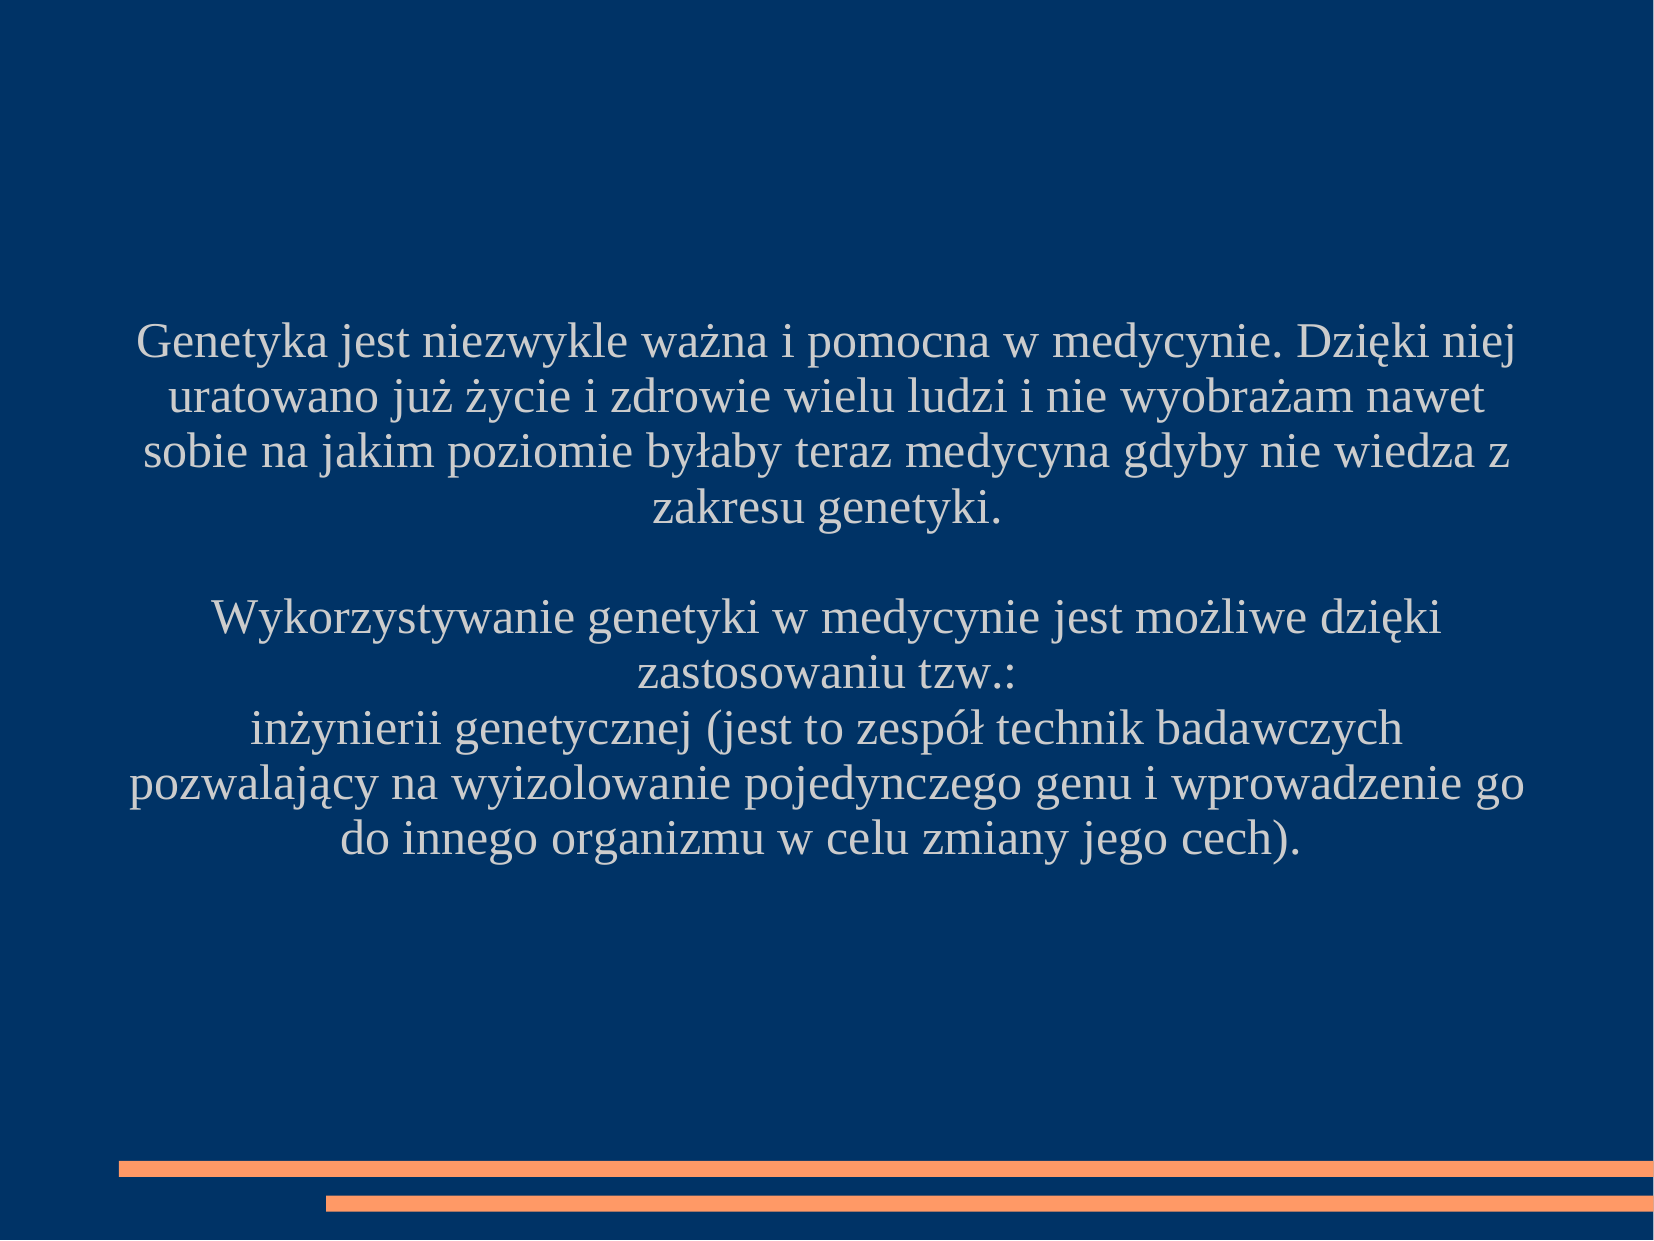

# Genetyka jest niezwykle ważna i pomocna w medycynie. Dzięki niej uratowano już życie i zdrowie wielu ludzi i nie wyobrażam nawet sobie na jakim poziomie byłaby teraz medycyna gdyby nie wiedza z zakresu genetyki.
Wykorzystywanie genetyki w medycynie jest możliwe dzięki zastosowaniu tzw.:
inżynierii genetycznej (jest to zespół technik badawczych pozwalający na wyizolowanie pojedynczego genu i wprowadzenie go do innego organizmu w celu zmiany jego cech).